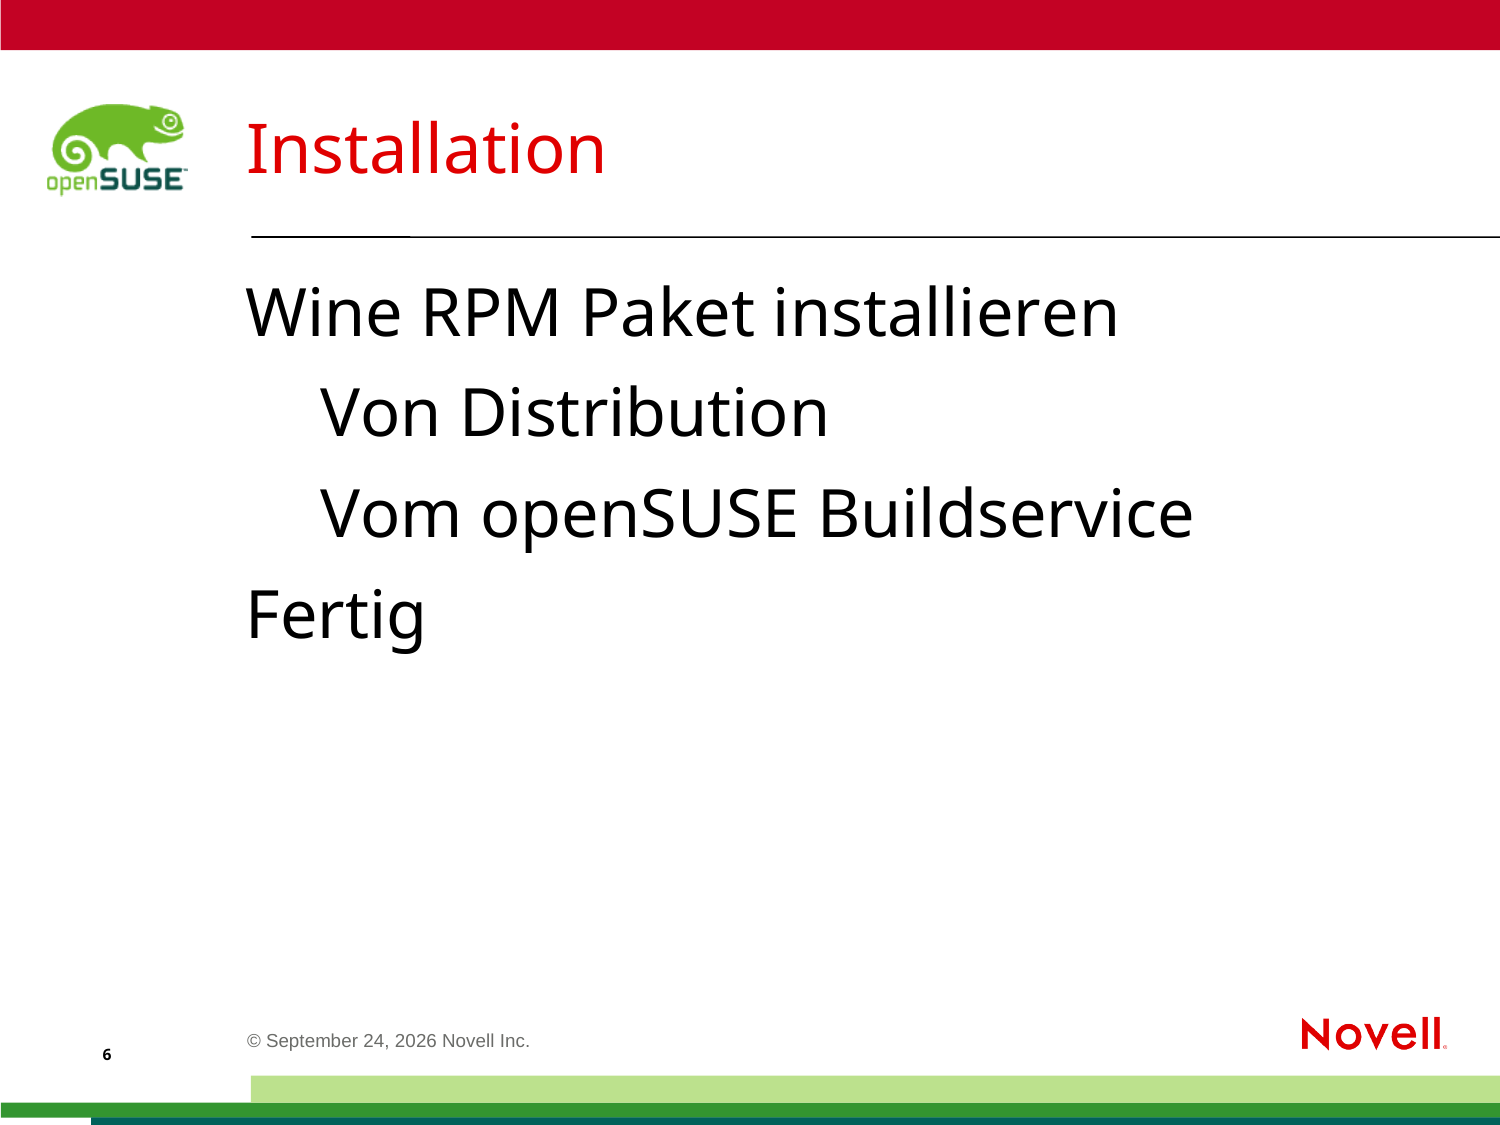

# Installation
Wine RPM Paket installieren
Von Distribution
Vom openSUSE Buildservice
Fertig